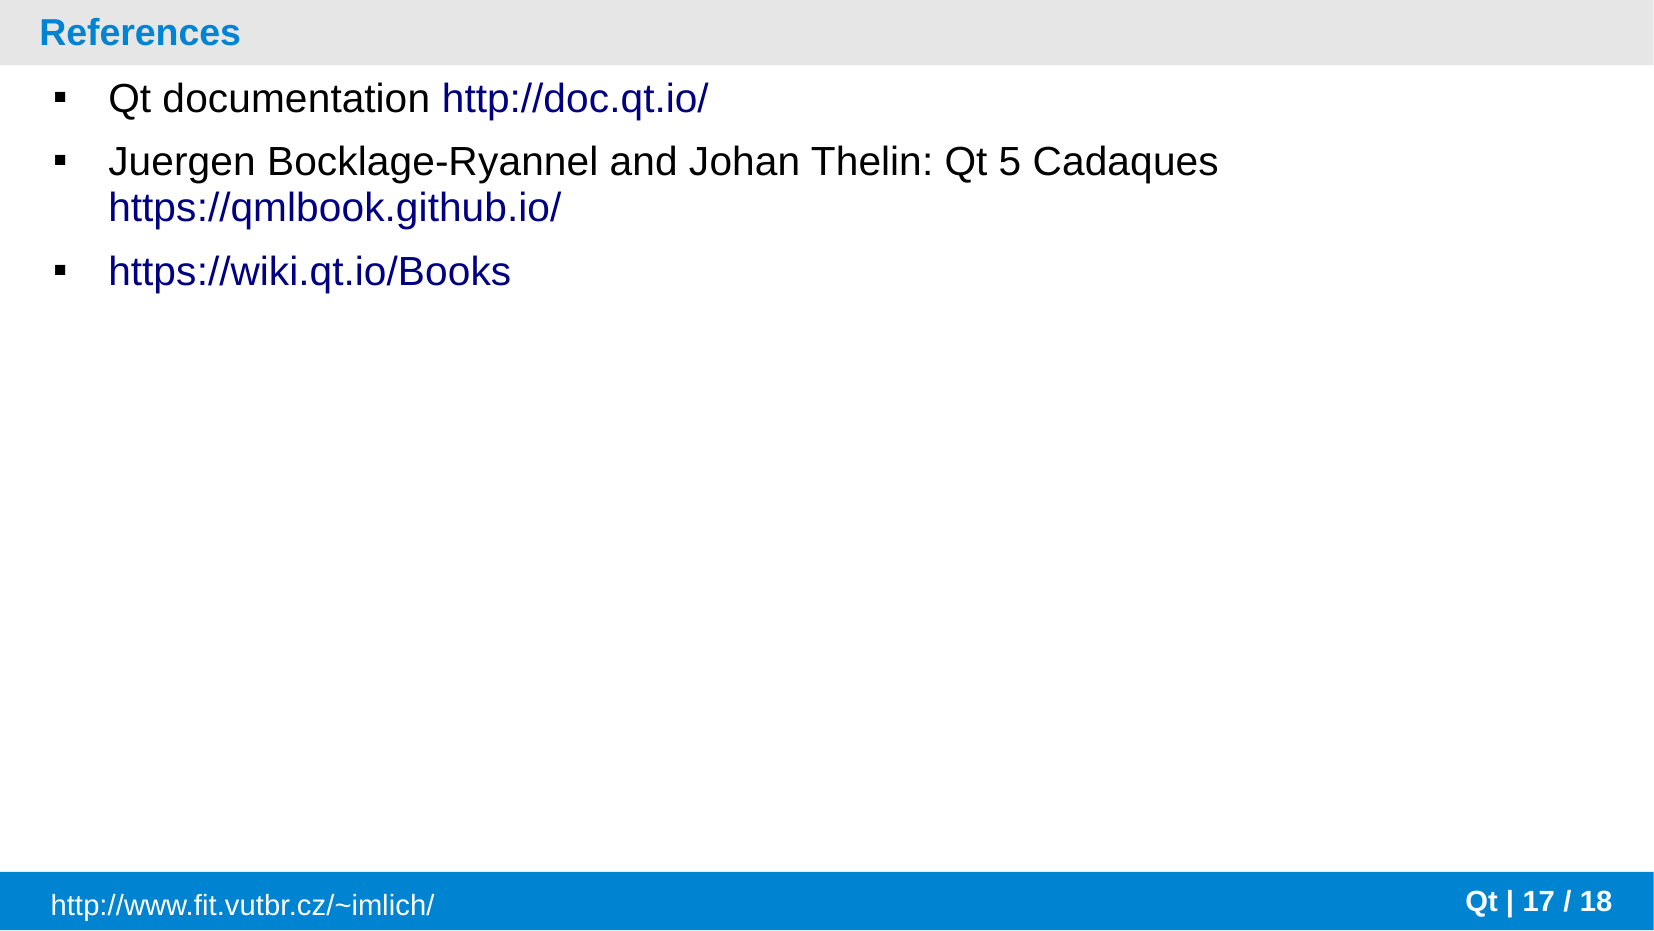

# References
Qt documentation http://doc.qt.io/
Juergen Bocklage-Ryannel and Johan Thelin: Qt 5 Cadaques https://qmlbook.github.io/
https://wiki.qt.io/Books